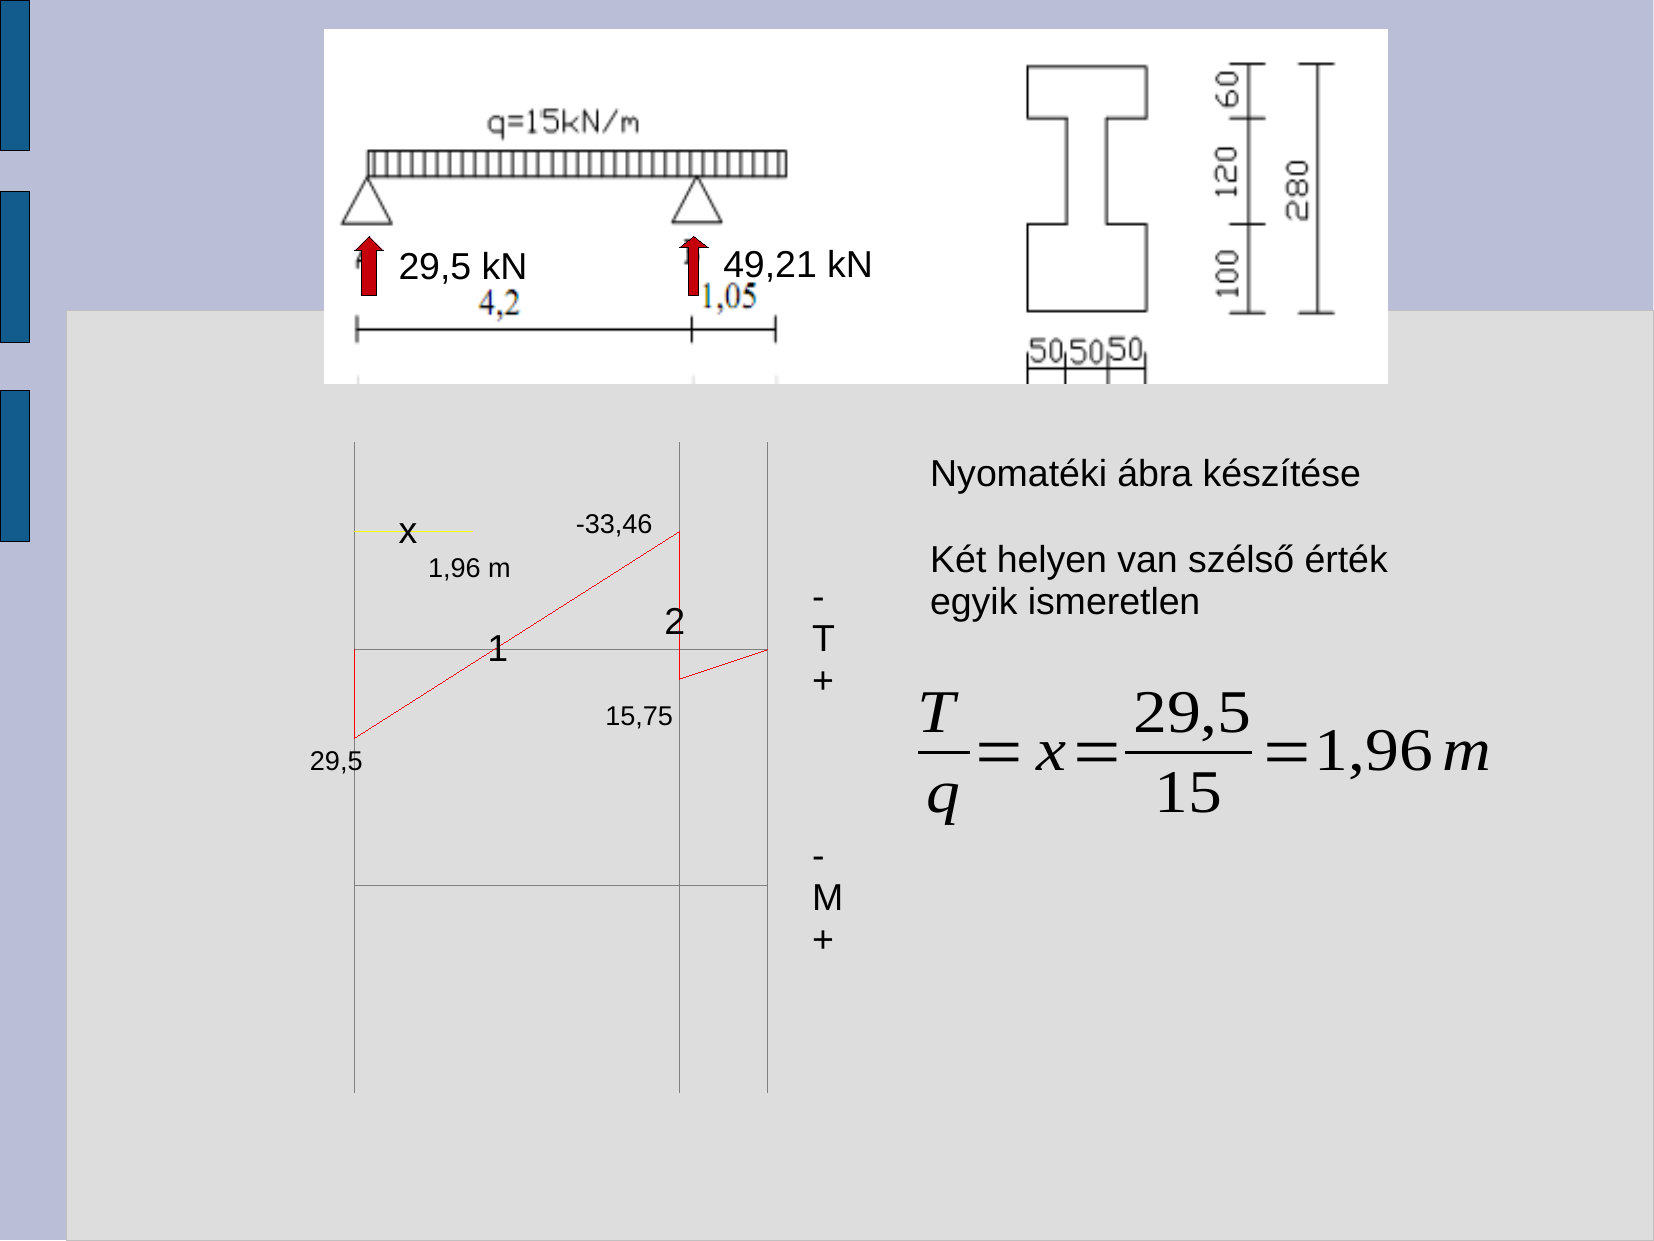

49,21 kN
29,5 kN
Nyomatéki ábra készítése
x
-33,46
Két helyen van szélső érték egyik ismeretlen
1,96 m
-
T
+
2
1
15,75
29,5
-
M
+